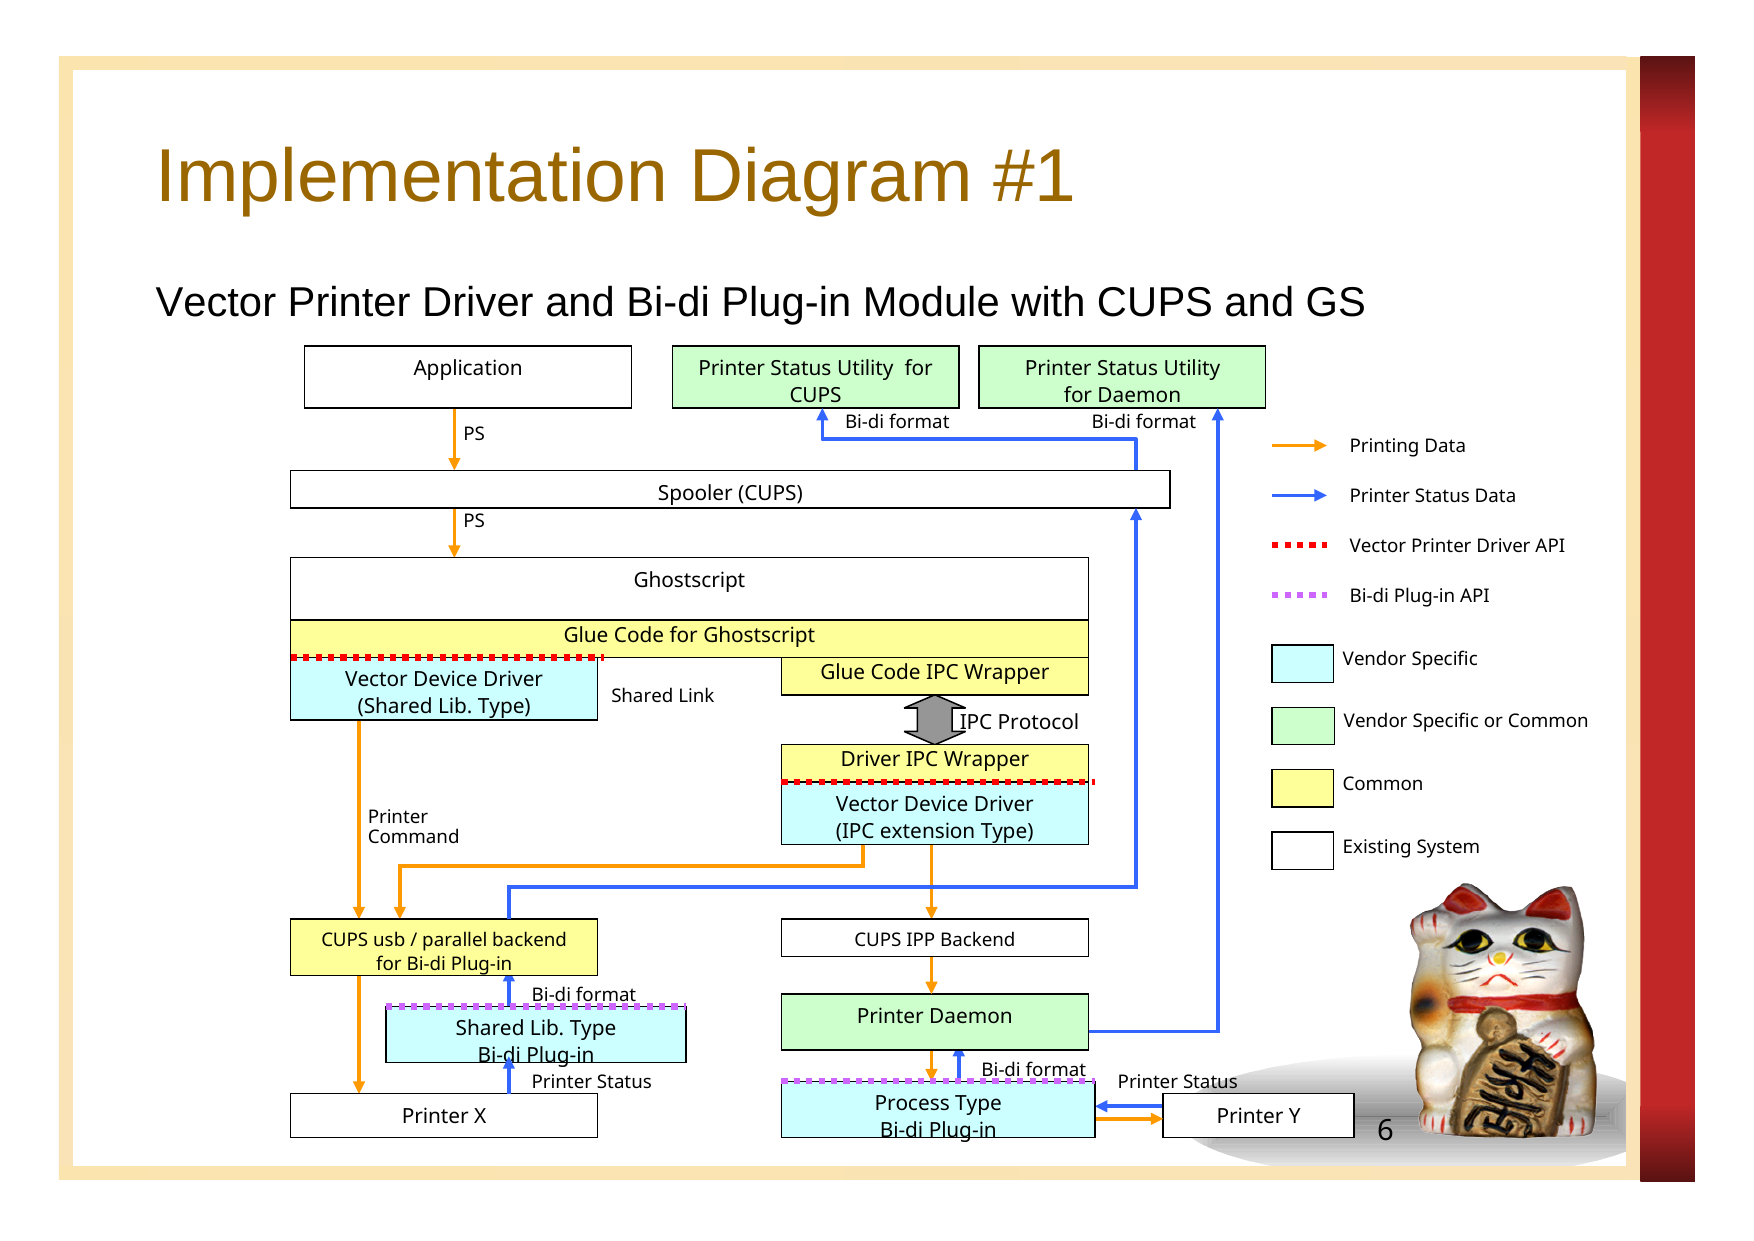

# Implementation Diagram #1
Vector Printer Driver and Bi-di Plug-in Module with CUPS and GS
Application
Printer Status Utility for CUPS
Printer Status Utility
for Daemon
Bi-di format
Bi-di format
PS
Printing Data
Printer Status Data
Vector Printer Driver API
Bi-di Plug-in API
Vendor Specific
Vendor Specific or Common
Common
Existing System
Spooler (CUPS)
PS
Ghostscript
Glue Code for Ghostscript
Vector Device Driver
(Shared Lib. Type)
Glue Code IPC Wrapper
Shared Link
IPC Protocol
Driver IPC Wrapper
Vector Device Driver
(IPC extension Type)
Printer
Command
CUPS usb / parallel backend
for Bi-di Plug-in
CUPS IPP Backend
Bi-di format
Printer Daemon
Shared Lib. Type
Bi-di Plug-in
Bi-di format
Printer Status
Printer Status
6
Process Type
Bi-di Plug-in
Printer X
Printer Y